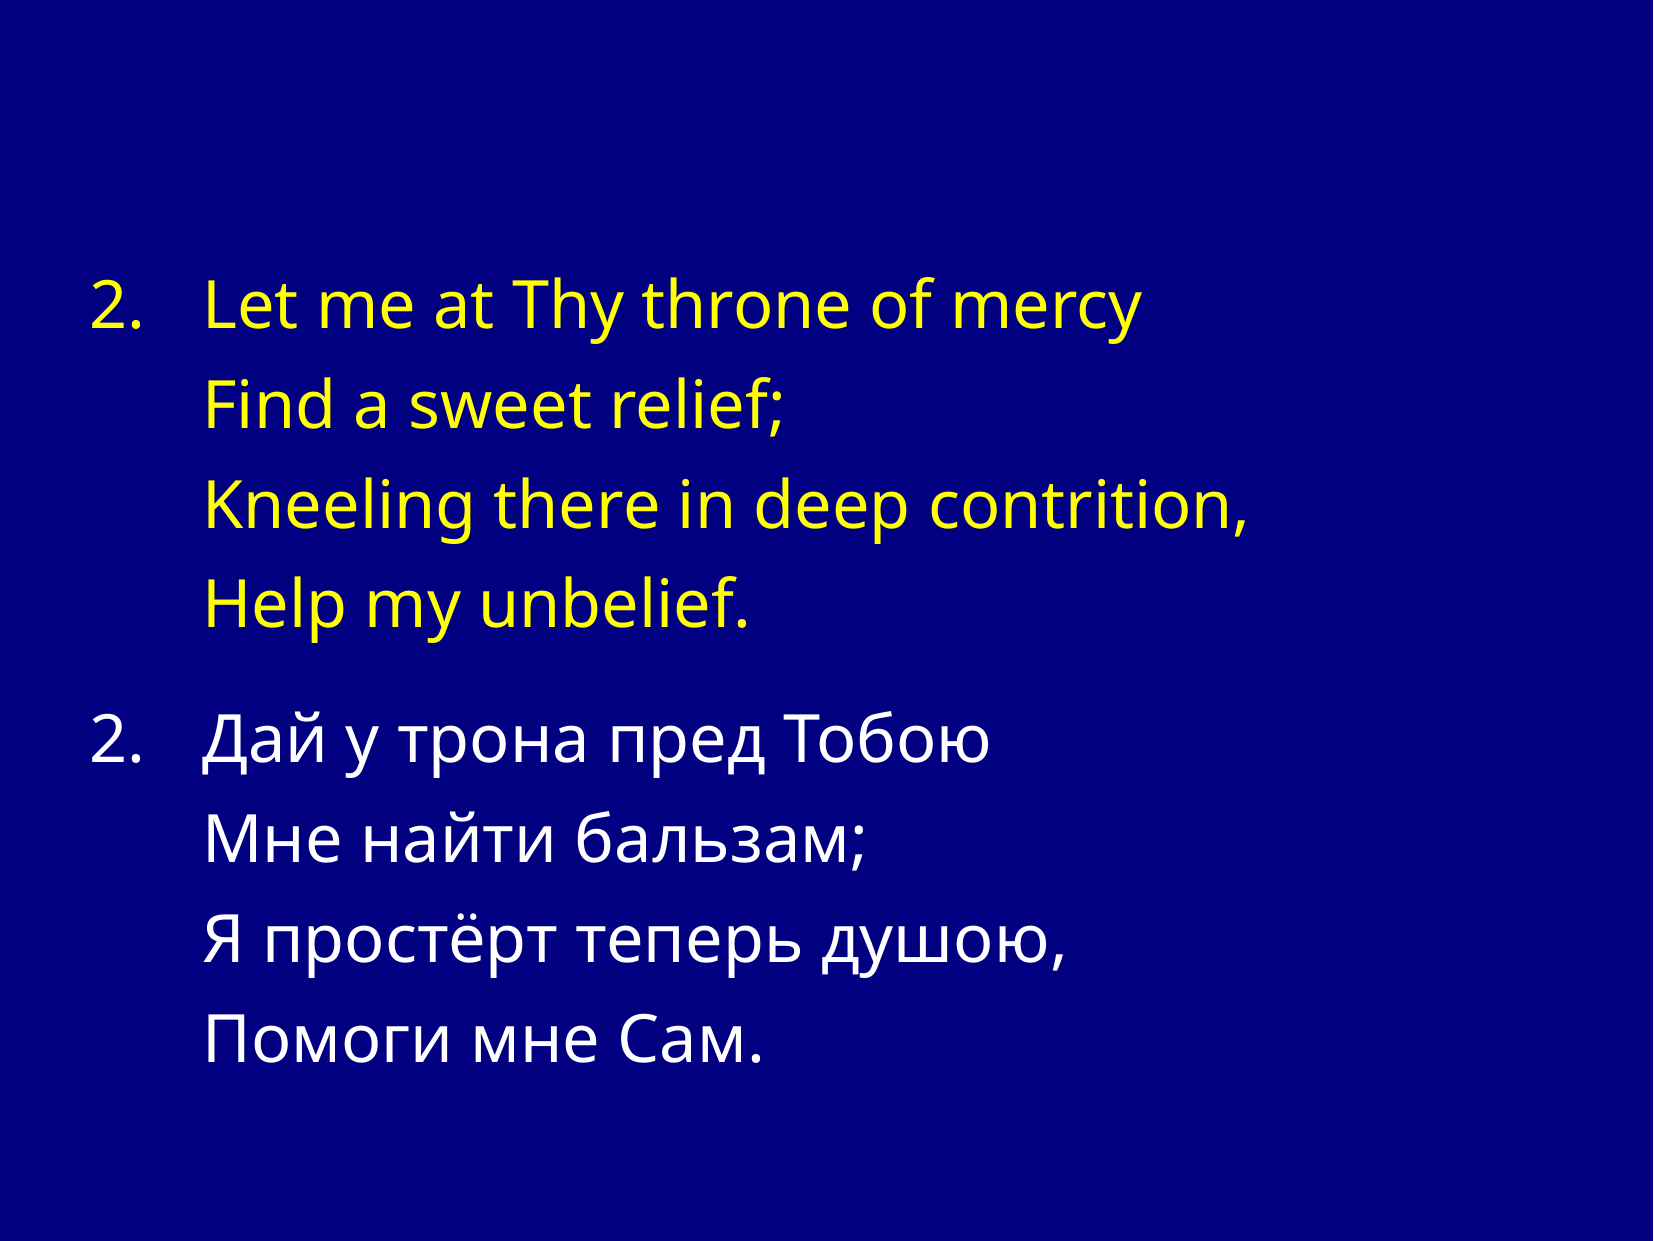

2.	Let me at Thy throne of mercy
	Find a sweet relief;
	Kneeling there in deep contrition,
	Help my unbelief.
2.	Дай у трона пред Тобою
	Мне найти бальзам;
	Я простёрт теперь душою,
	Помоги мне Сам.